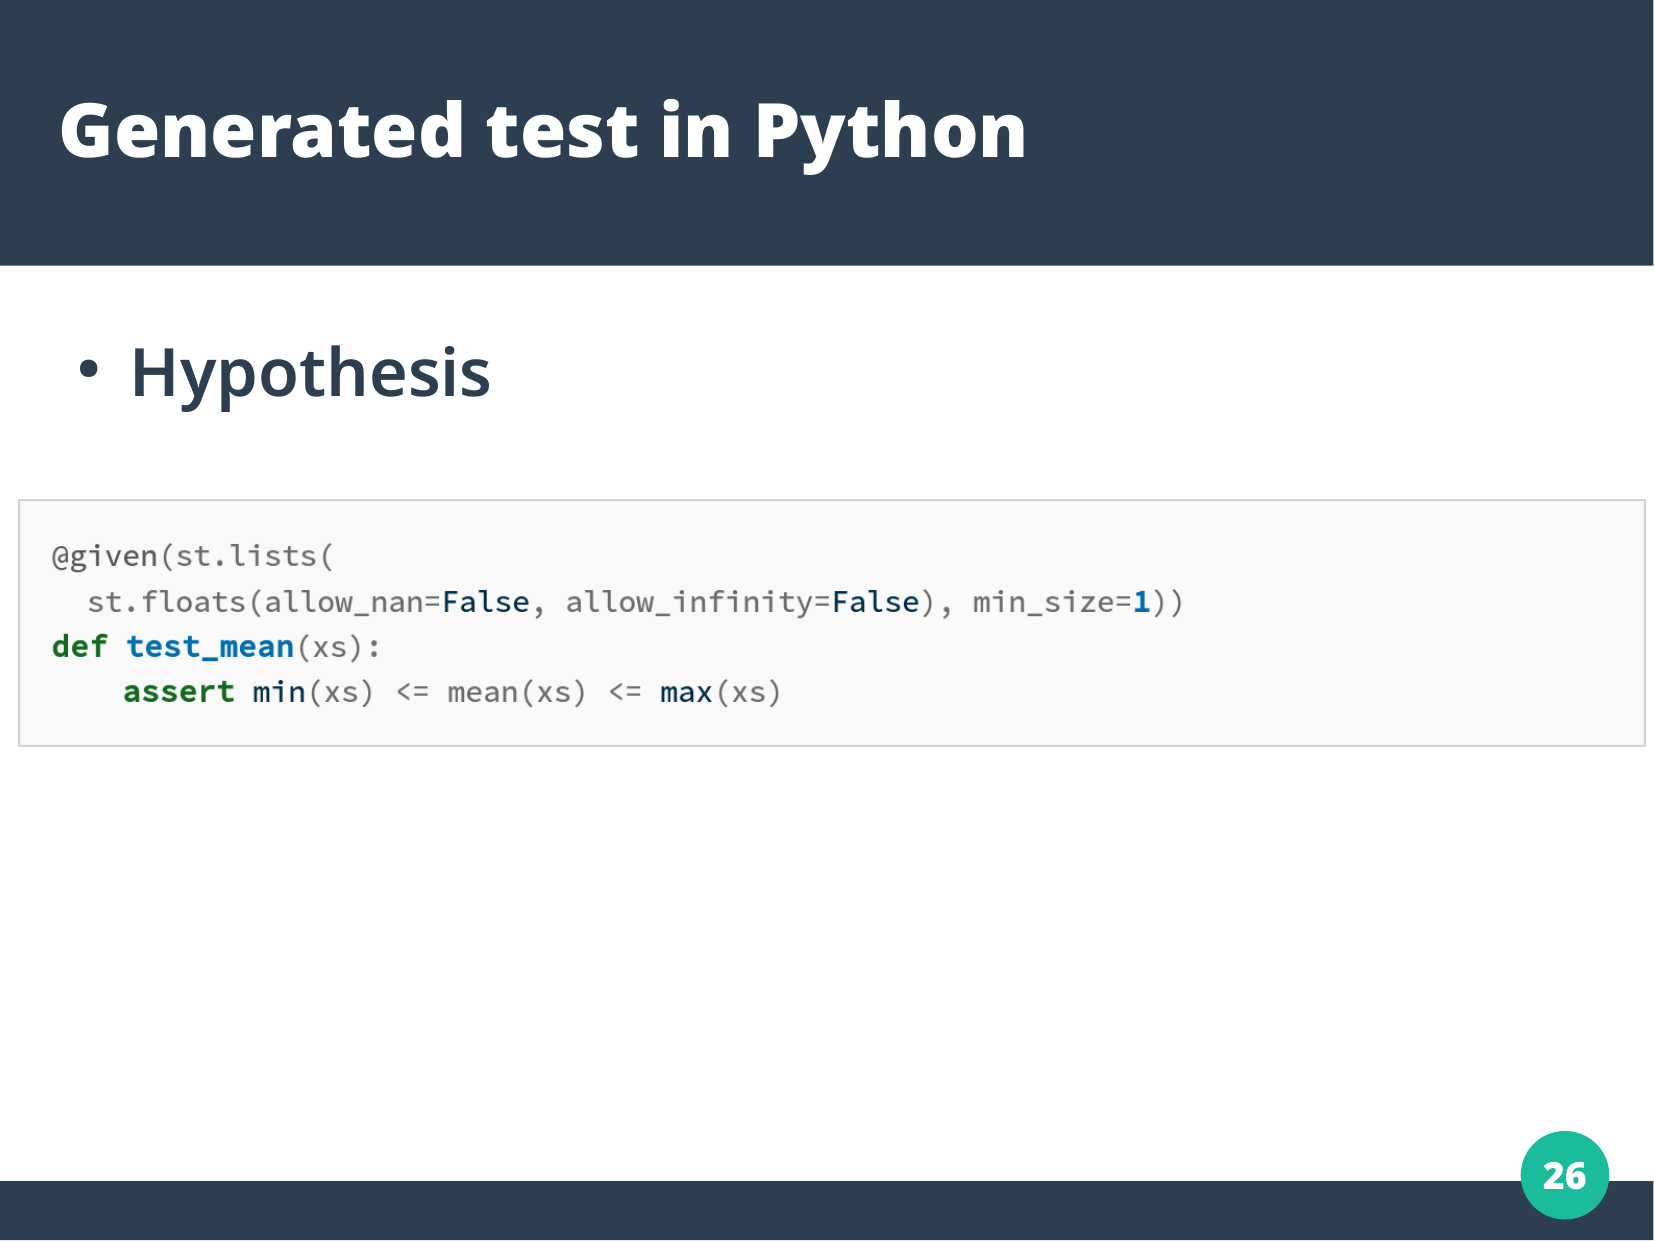

# Generated test in Python
Hypothesis
26